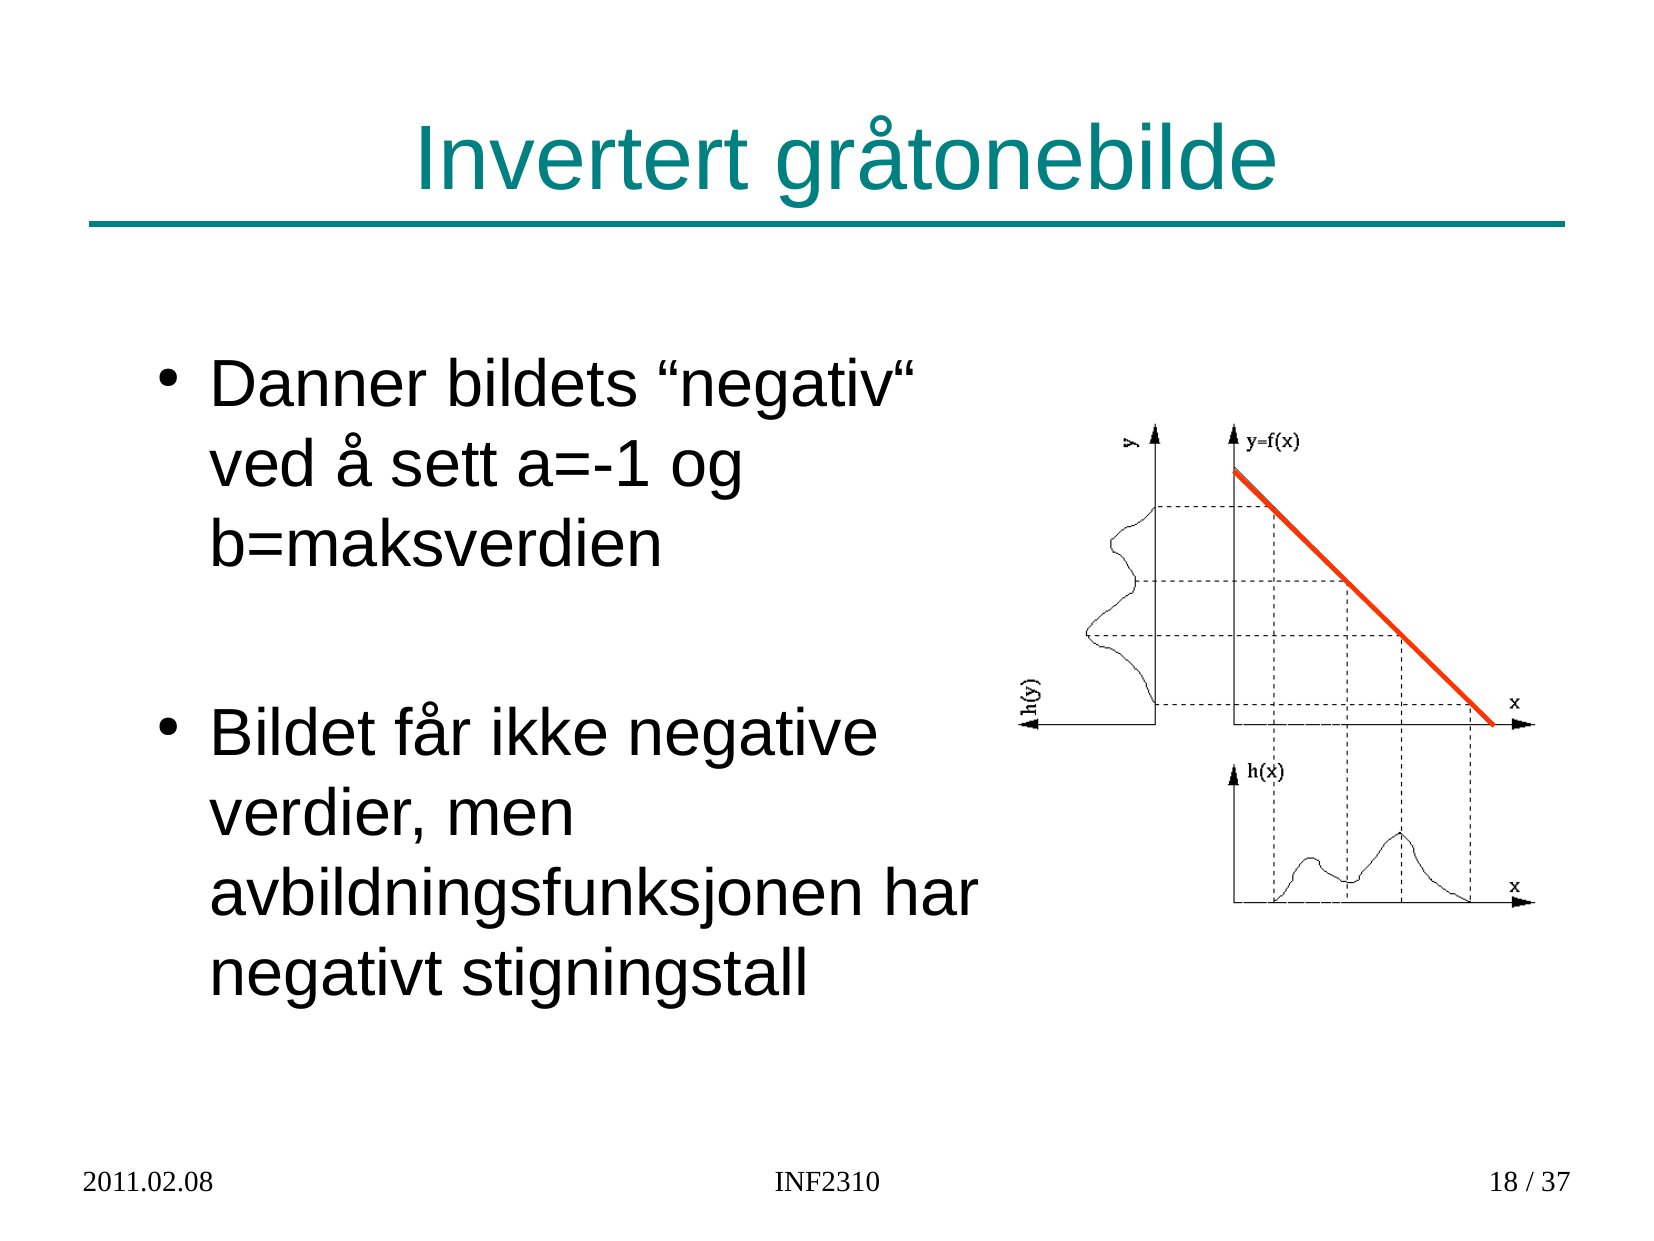

# Invertert gråtonebilde
Danner bildets “negativ“ ved å sett a=-1 og b=maksverdien
Bildet får ikke negative verdier, men avbildningsfunksjonen har negativt stigningstall
2011.02.08
INF2310
18